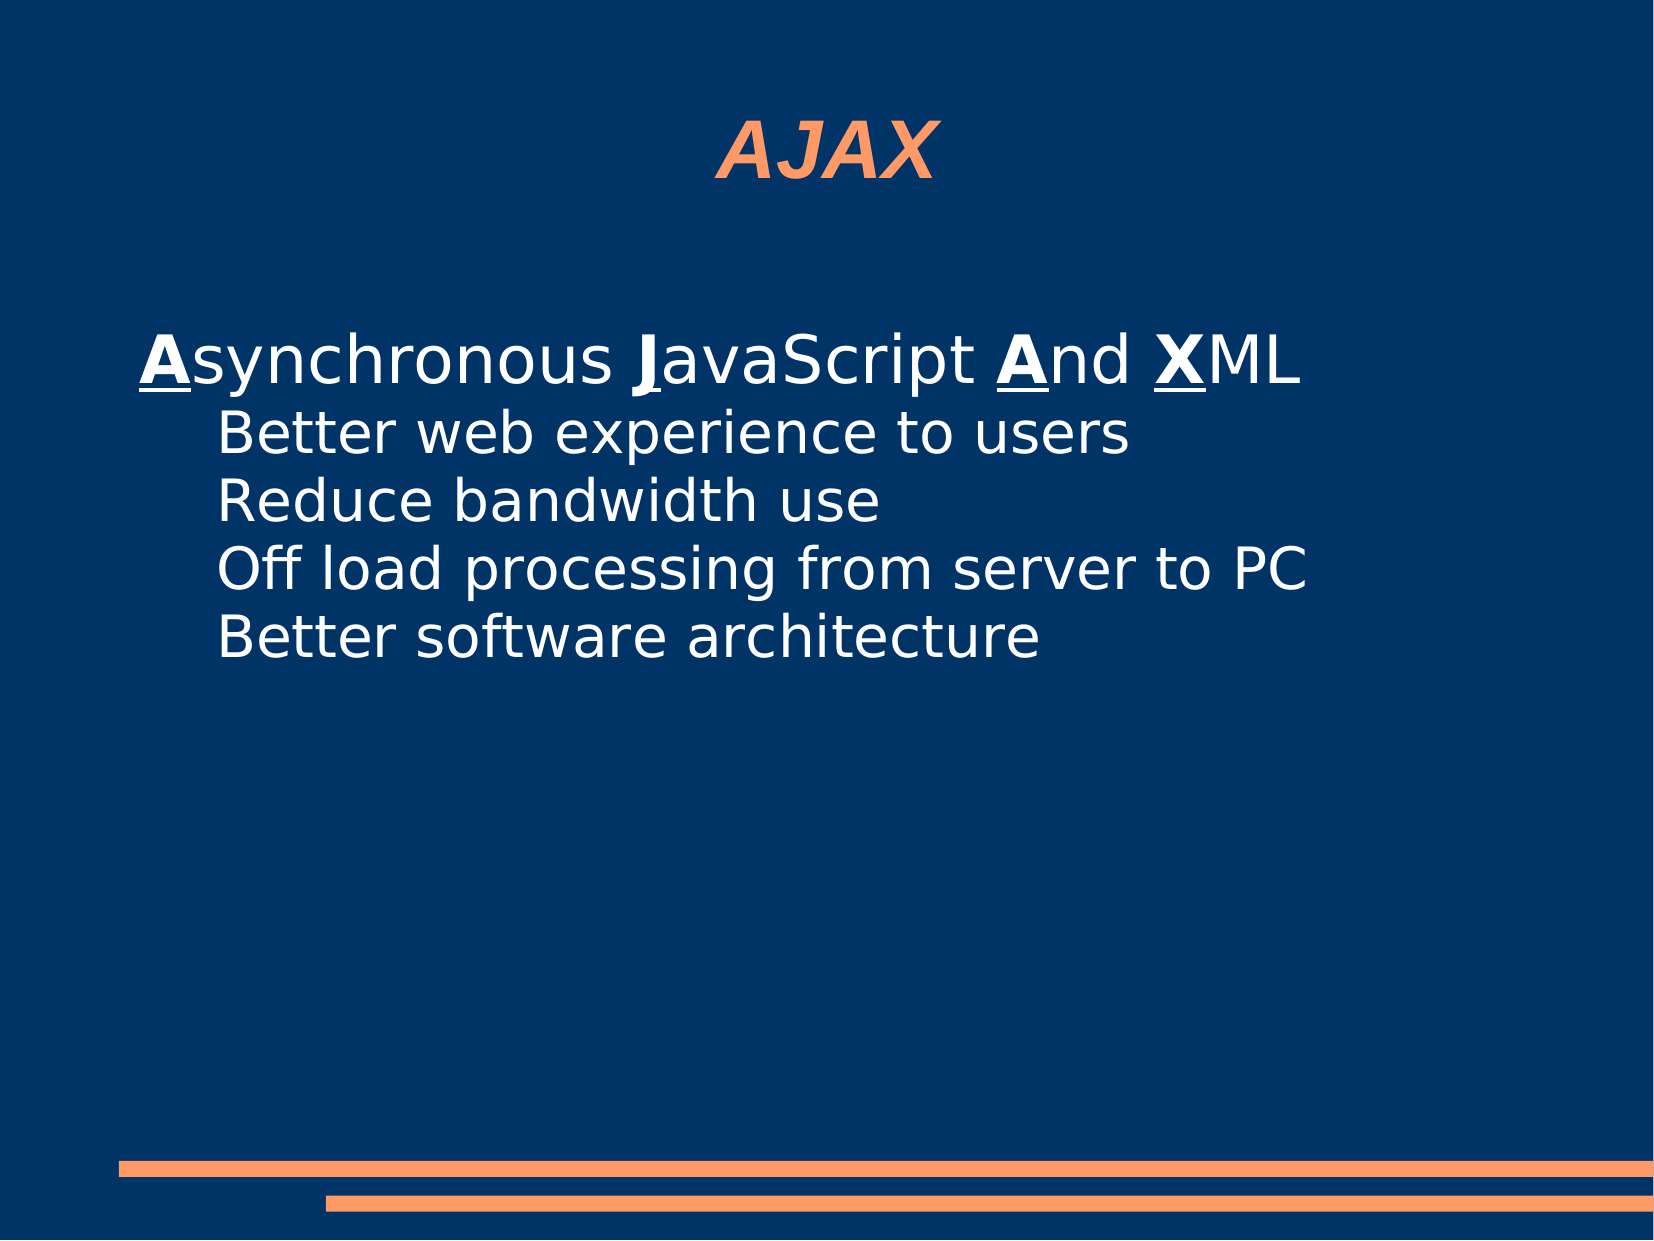

# AJAX
Asynchronous JavaScript And XML
Better web experience to users
Reduce bandwidth use
Off load processing from server to PC
Better software architecture